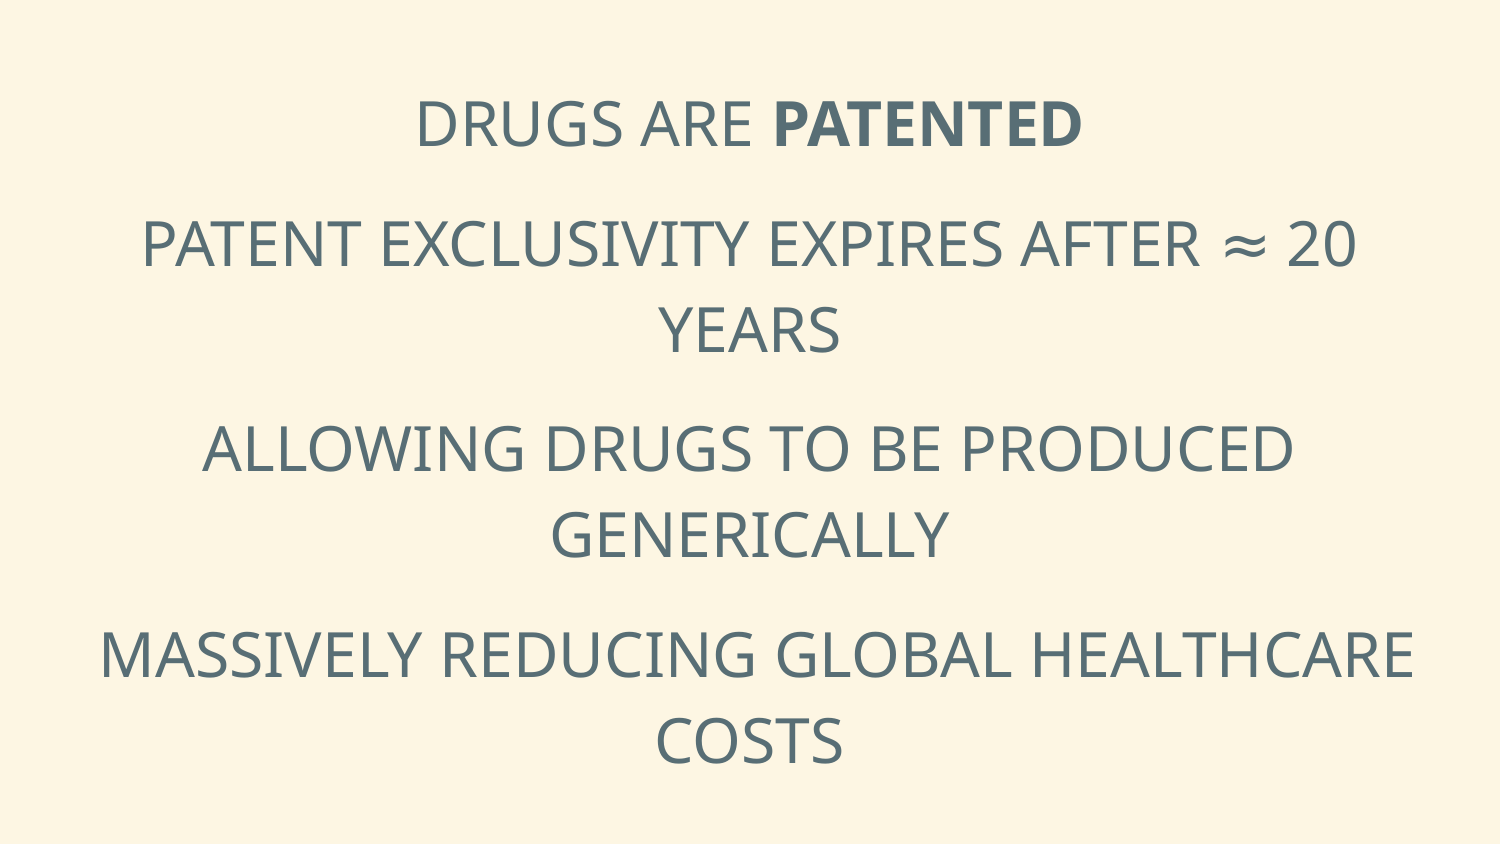

# DRUGS ARE PATENTED
PATENT EXCLUSIVITY EXPIRES AFTER ≈ 20 YEARS
ALLOWING DRUGS TO BE PRODUCED GENERICALLY
 MASSIVELY REDUCING GLOBAL HEALTHCARE COSTS